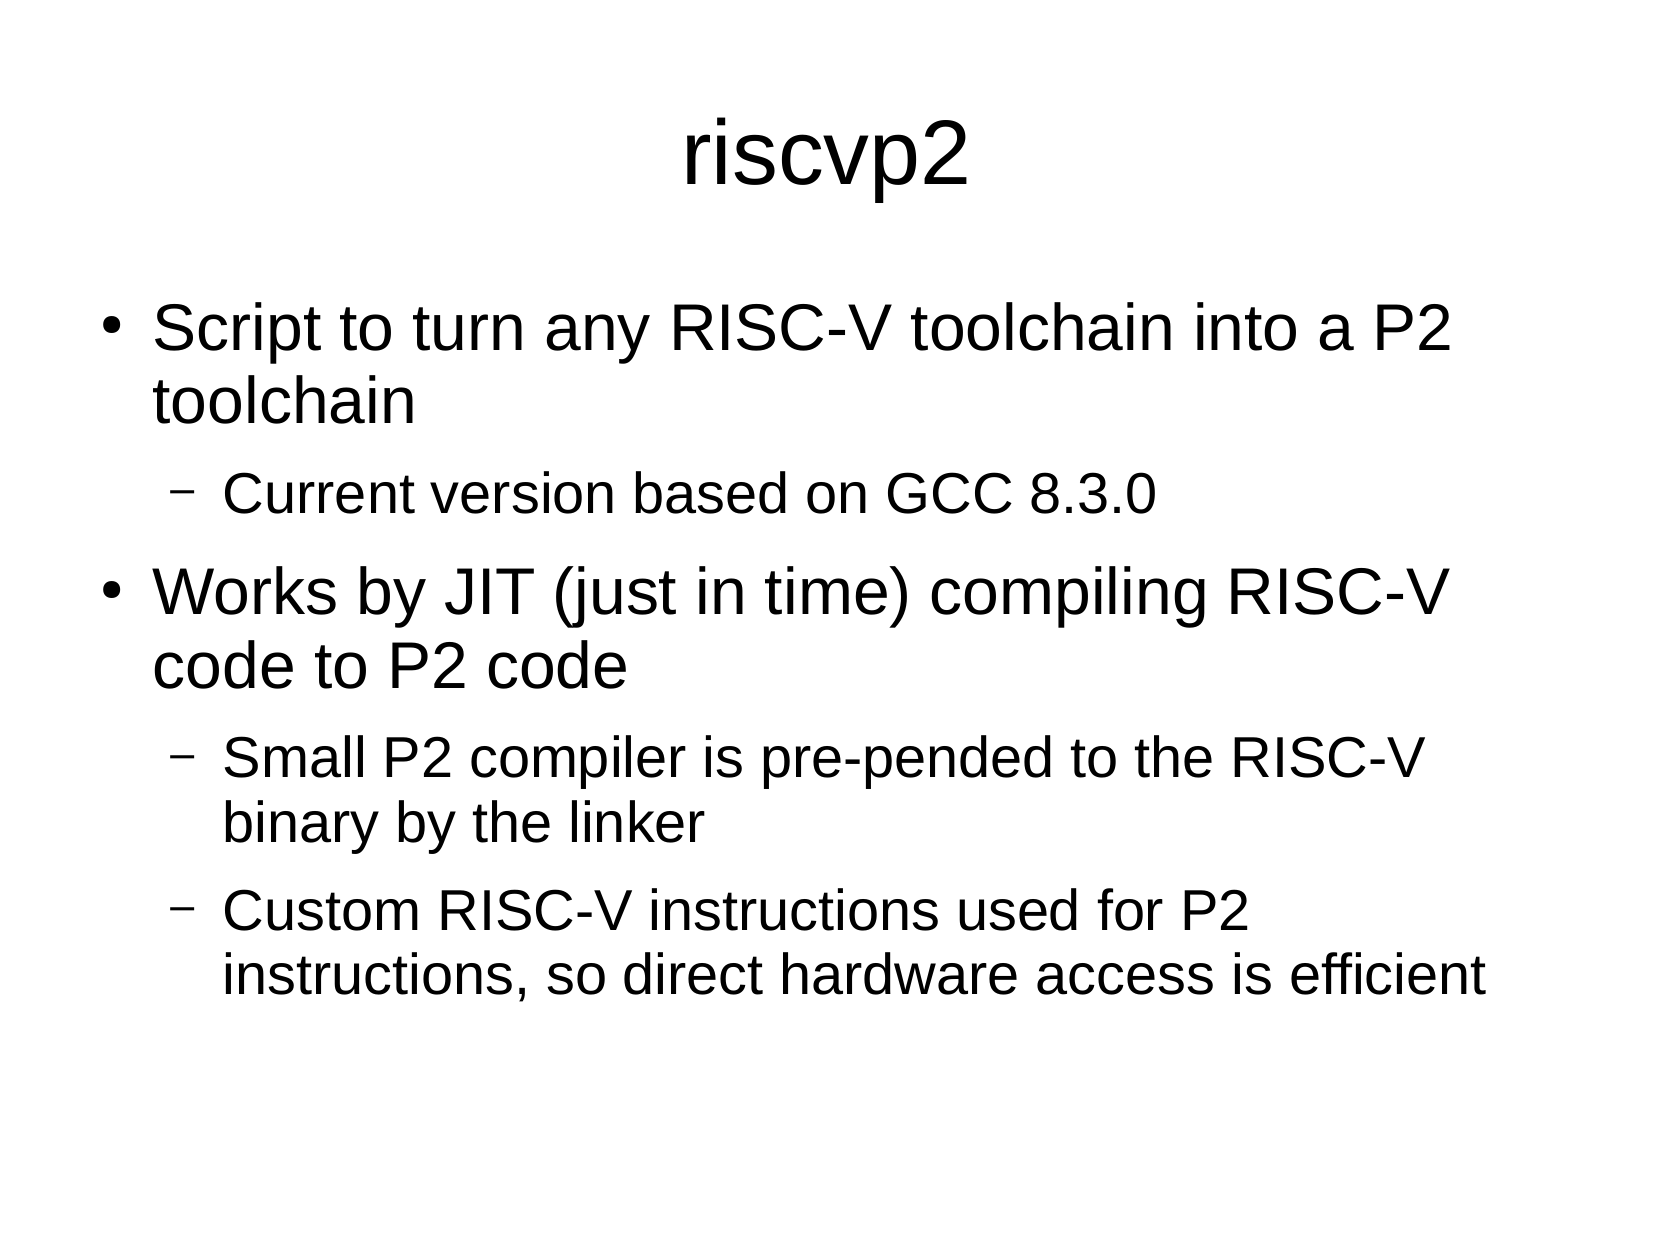

# riscvp2
Script to turn any RISC-V toolchain into a P2 toolchain
Current version based on GCC 8.3.0
Works by JIT (just in time) compiling RISC-V code to P2 code
Small P2 compiler is pre-pended to the RISC-V binary by the linker
Custom RISC-V instructions used for P2 instructions, so direct hardware access is efficient